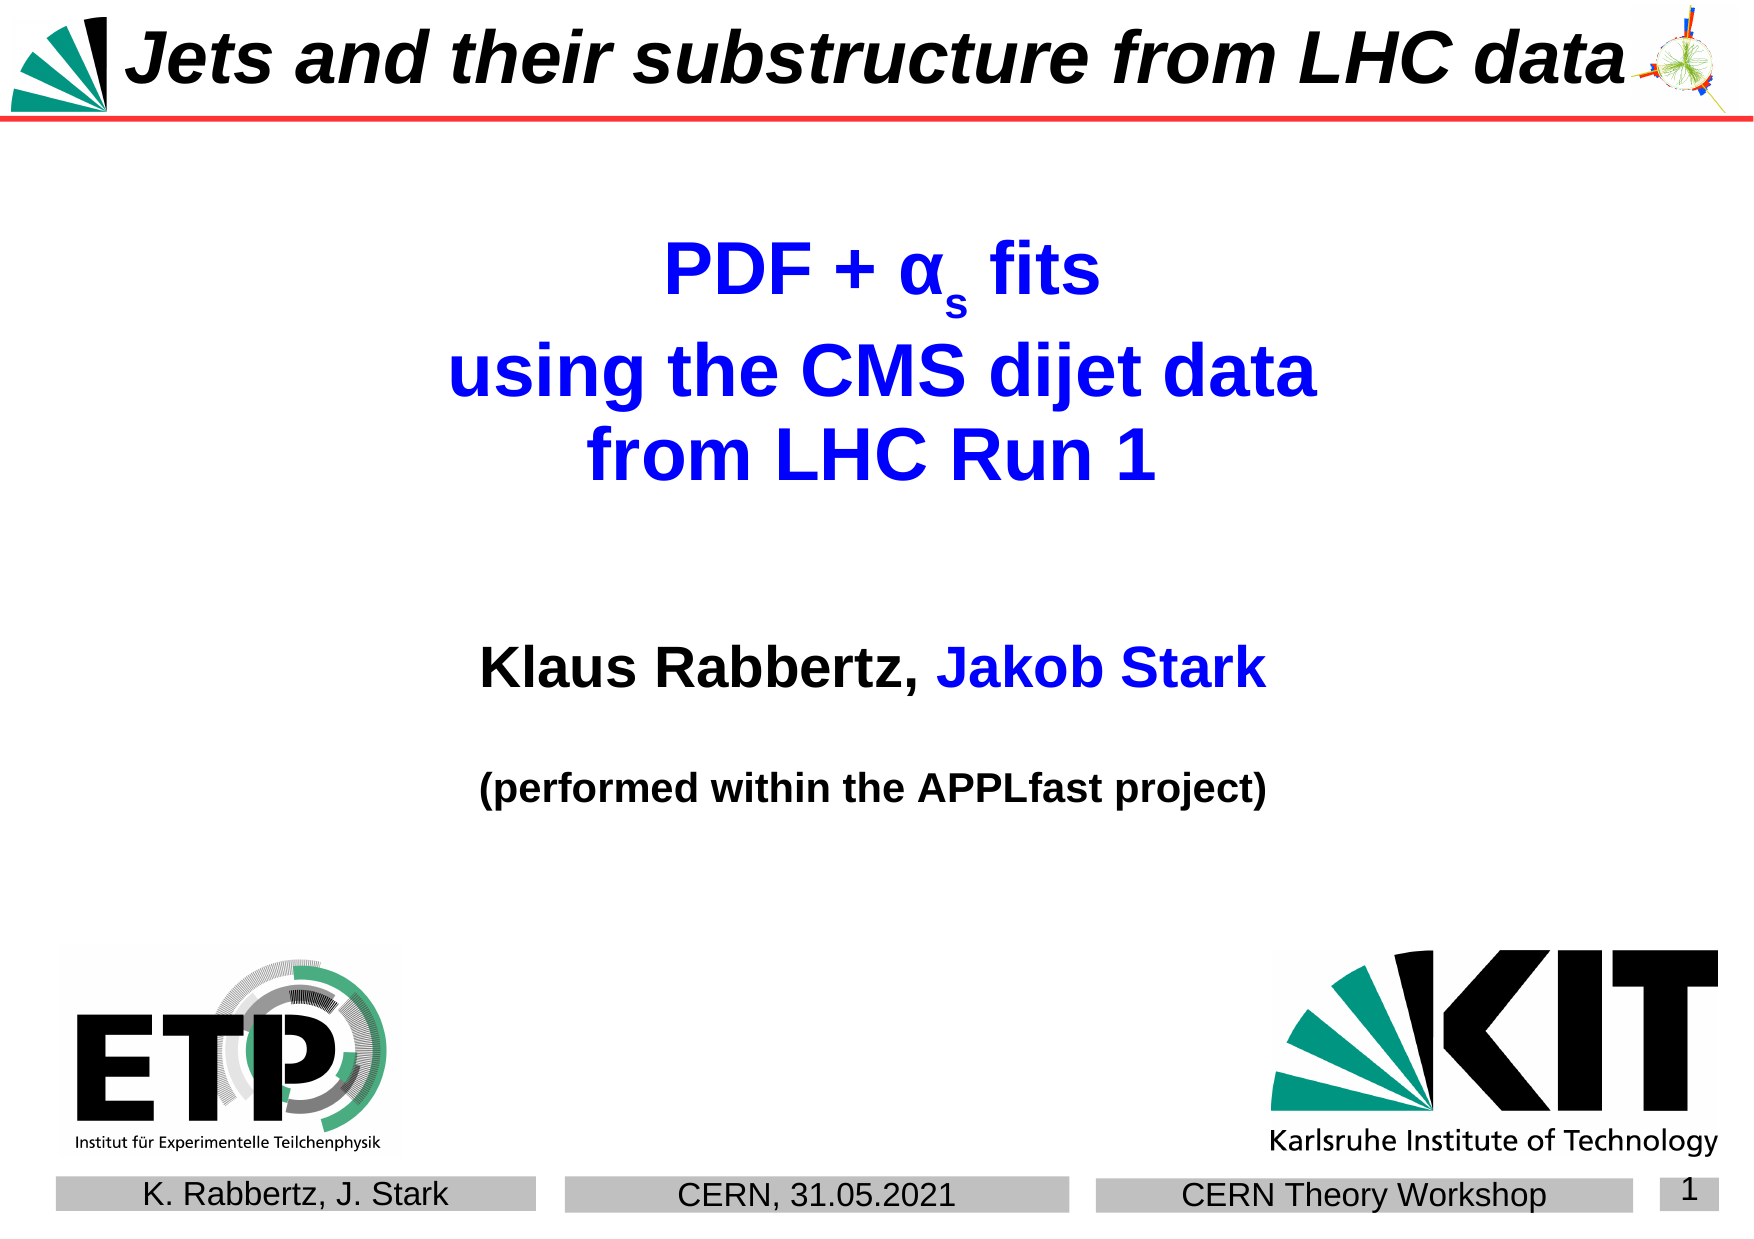

# Jets and their substructure from LHC data
 PDF + αs fits
 using the CMS dijet data from LHC Run 1
Klaus Rabbertz, Jakob Stark
(performed within the APPLfast project)
Klaus Rabbertz, KIT